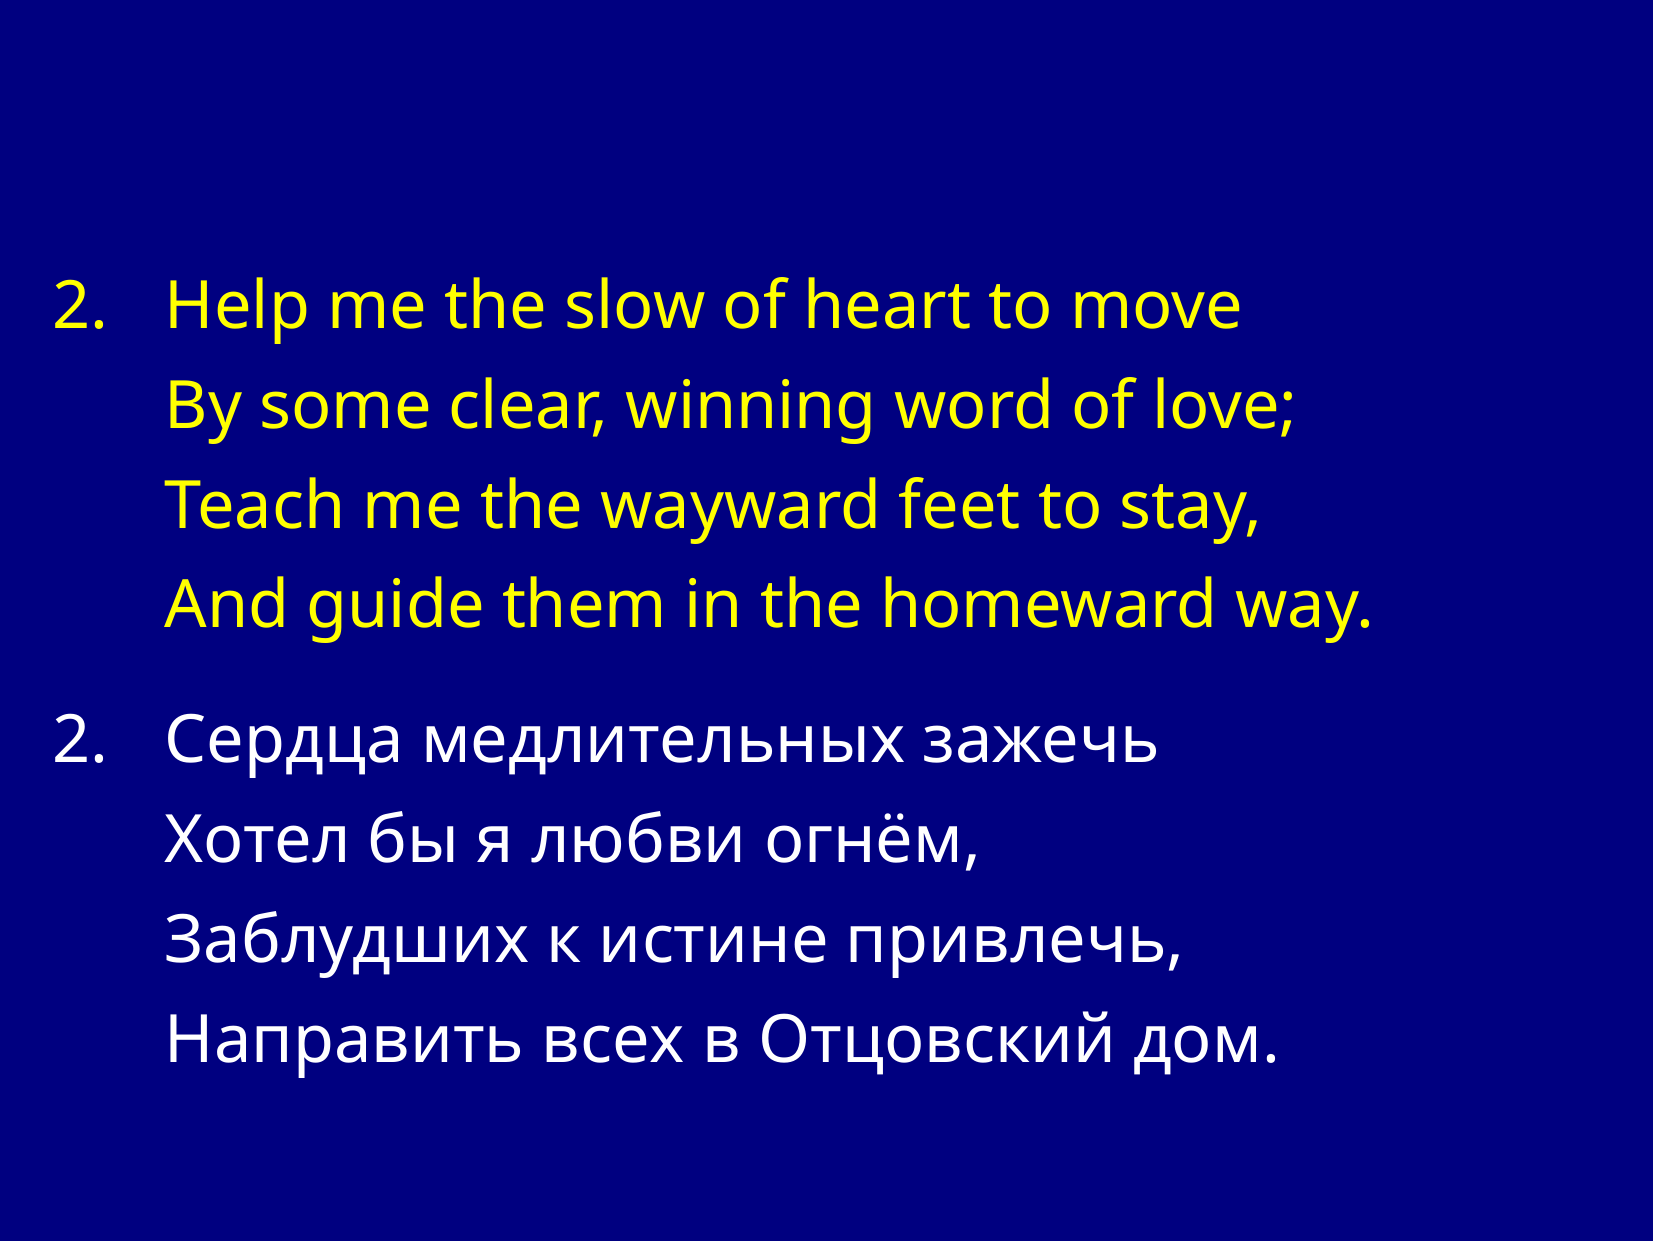

2.	Help me the slow of heart to move
	By some clear, winning word of love;
	Teach me the wayward feet to stay,
	And guide them in the homeward way.
2.	Сердца медлительных зажечь
	Хотел бы я любви огнём,
	Заблудших к истине привлечь,
	Направить всех в Отцовский дом.